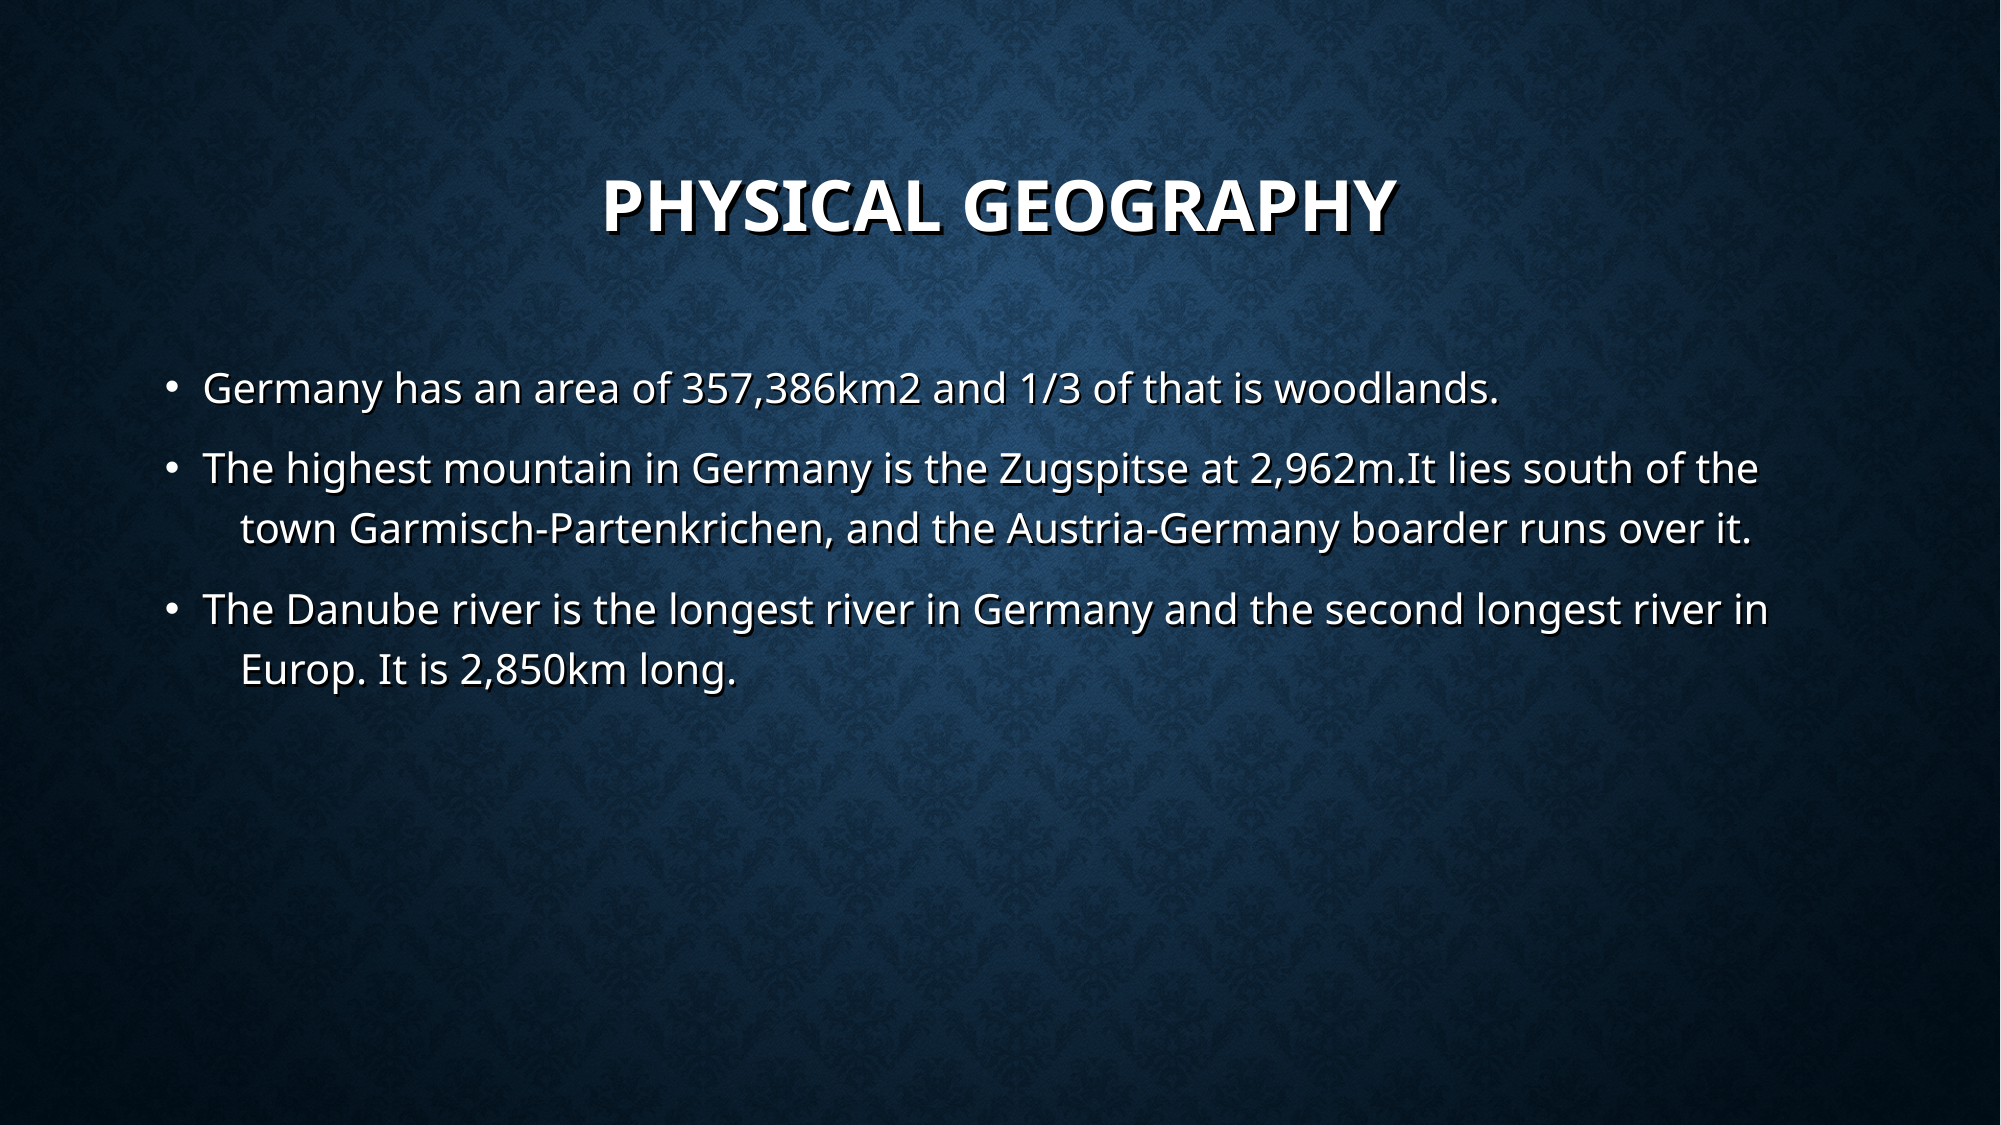

# Physical Geography
Germany has an area of 357,386km2 and 1/3 of that is woodlands.
The highest mountain in Germany is the Zugspitse at 2,962m.It lies south of the town Garmisch-Partenkrichen, and the Austria-Germany boarder runs over it.
The Danube river is the longest river in Germany and the second longest river in Europ. It is 2,850km long.